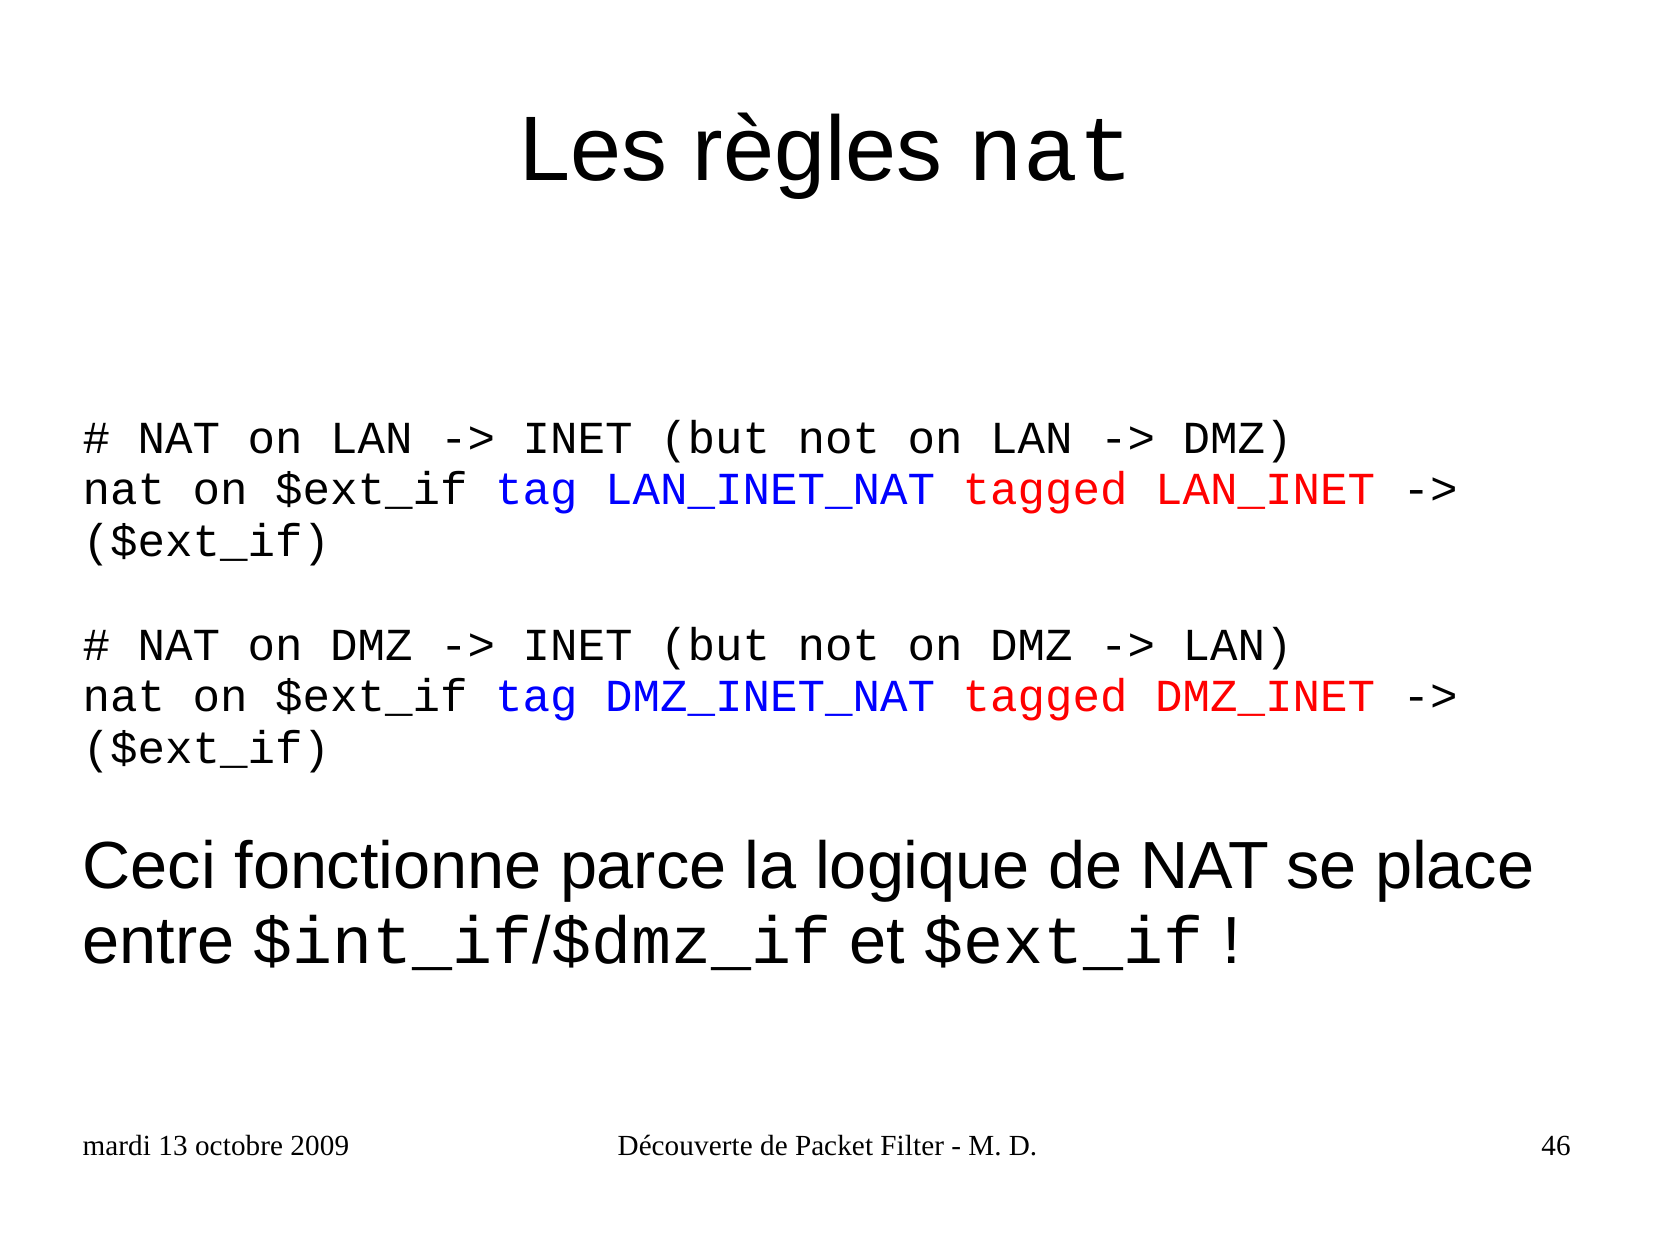

# Les règles nat
# NAT on LAN -> INET (but not on LAN -> DMZ)
nat on $ext_if tag LAN_INET_NAT tagged LAN_INET -> ($ext_if)
# NAT on DMZ -> INET (but not on DMZ -> LAN)
nat on $ext_if tag DMZ_INET_NAT tagged DMZ_INET -> ($ext_if)
Ceci fonctionne parce la logique de NAT se place entre $int_if/$dmz_if et $ext_if !
mardi 13 octobre 2009
Découverte de Packet Filter - M. D.
46